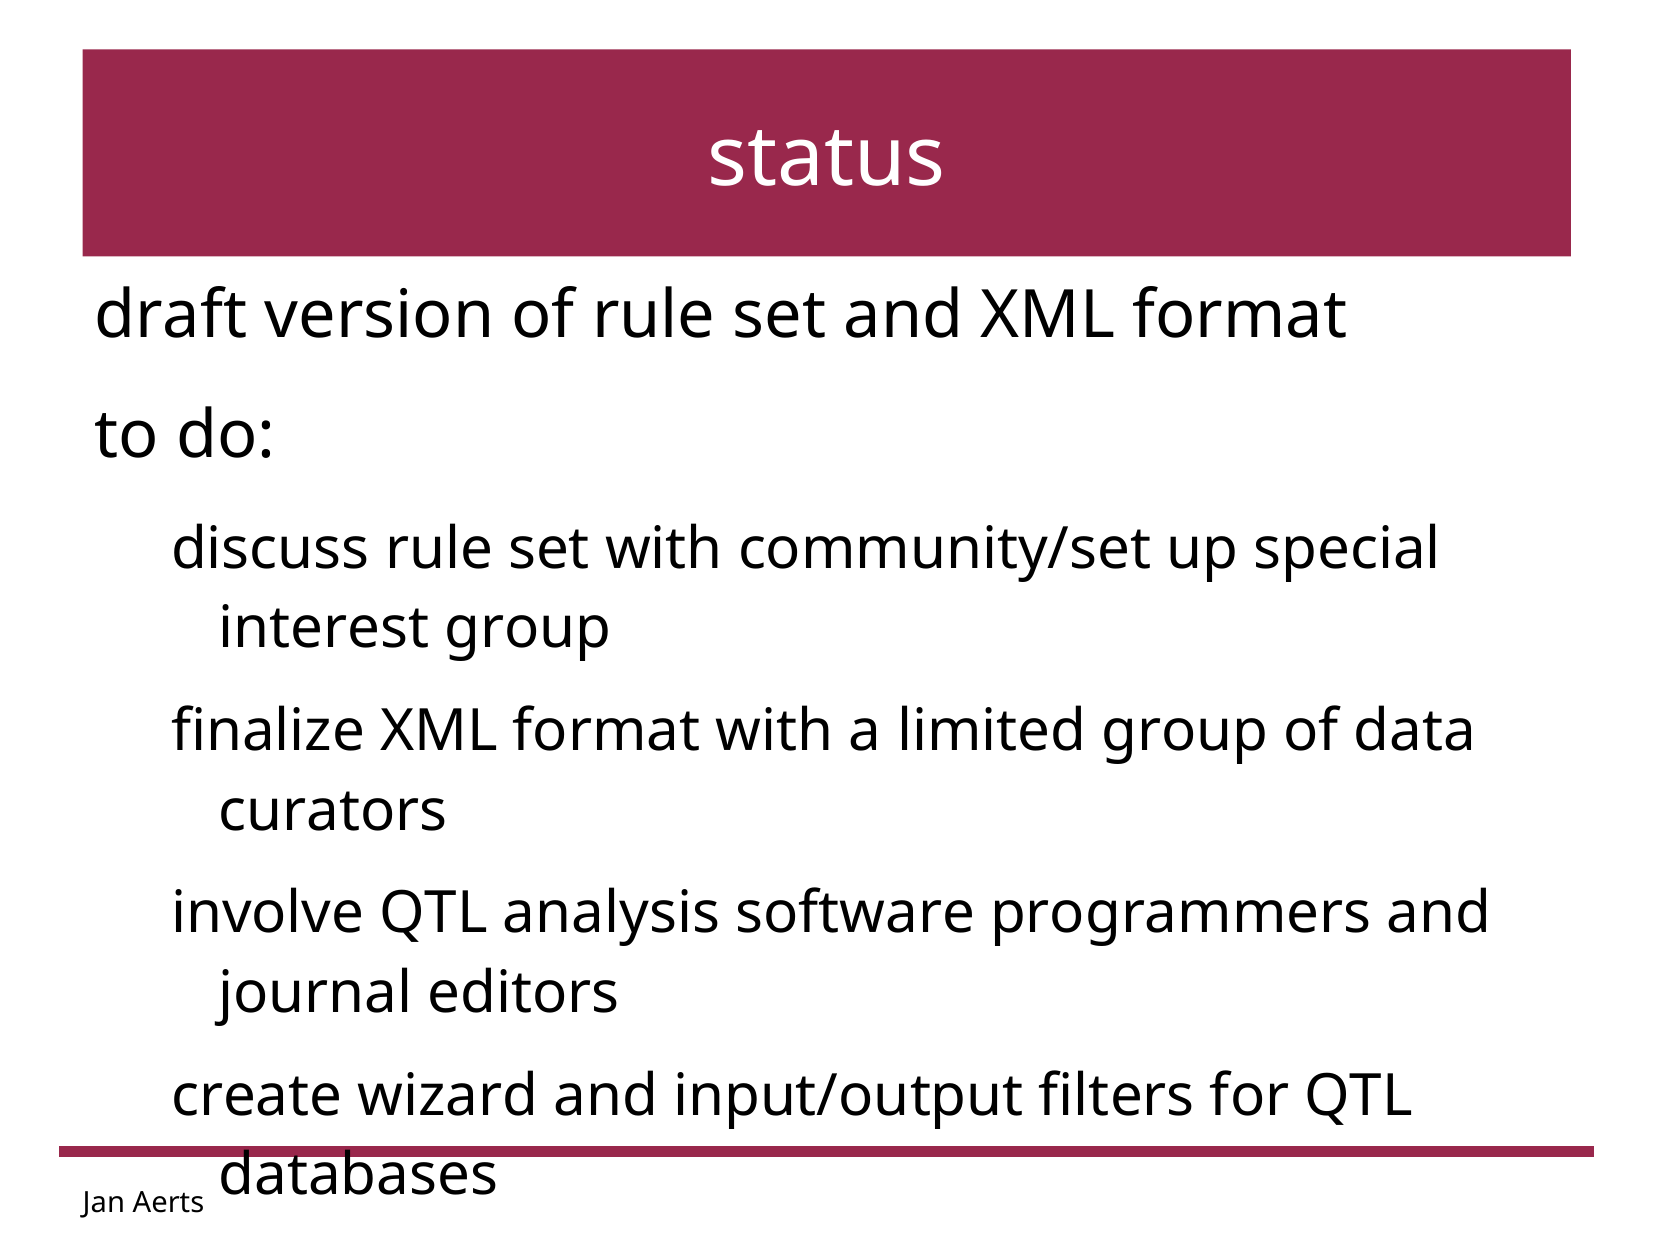

# status
draft version of rule set and XML format
to do:
discuss rule set with community/set up special interest group
finalize XML format with a limited group of data curators
involve QTL analysis software programmers and journal editors
create wizard and input/output filters for QTL databases